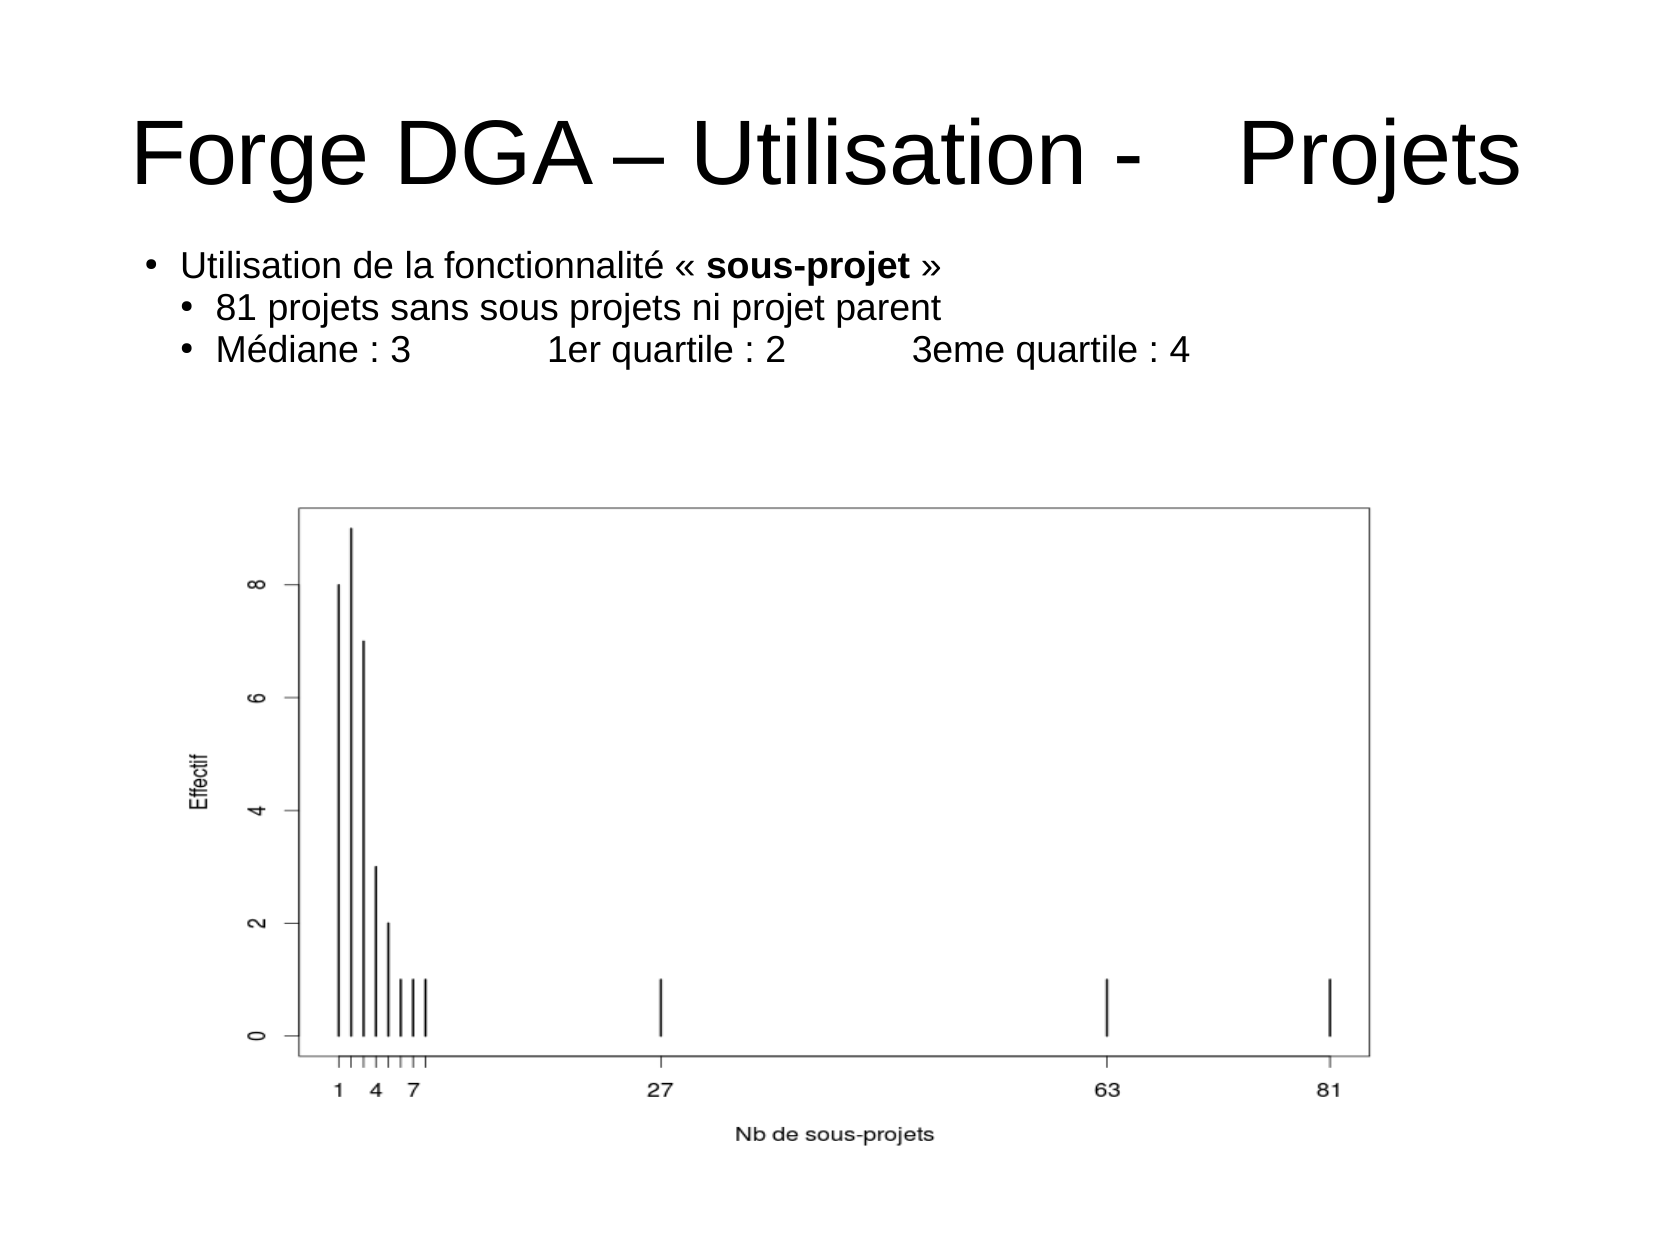

# Forge DGA – Utilisation - 	Projets
Utilisation de la fonctionnalité « sous-projet »
81 projets sans sous projets ni projet parent
Médiane : 3  1er quartile : 2 3eme quartile : 4